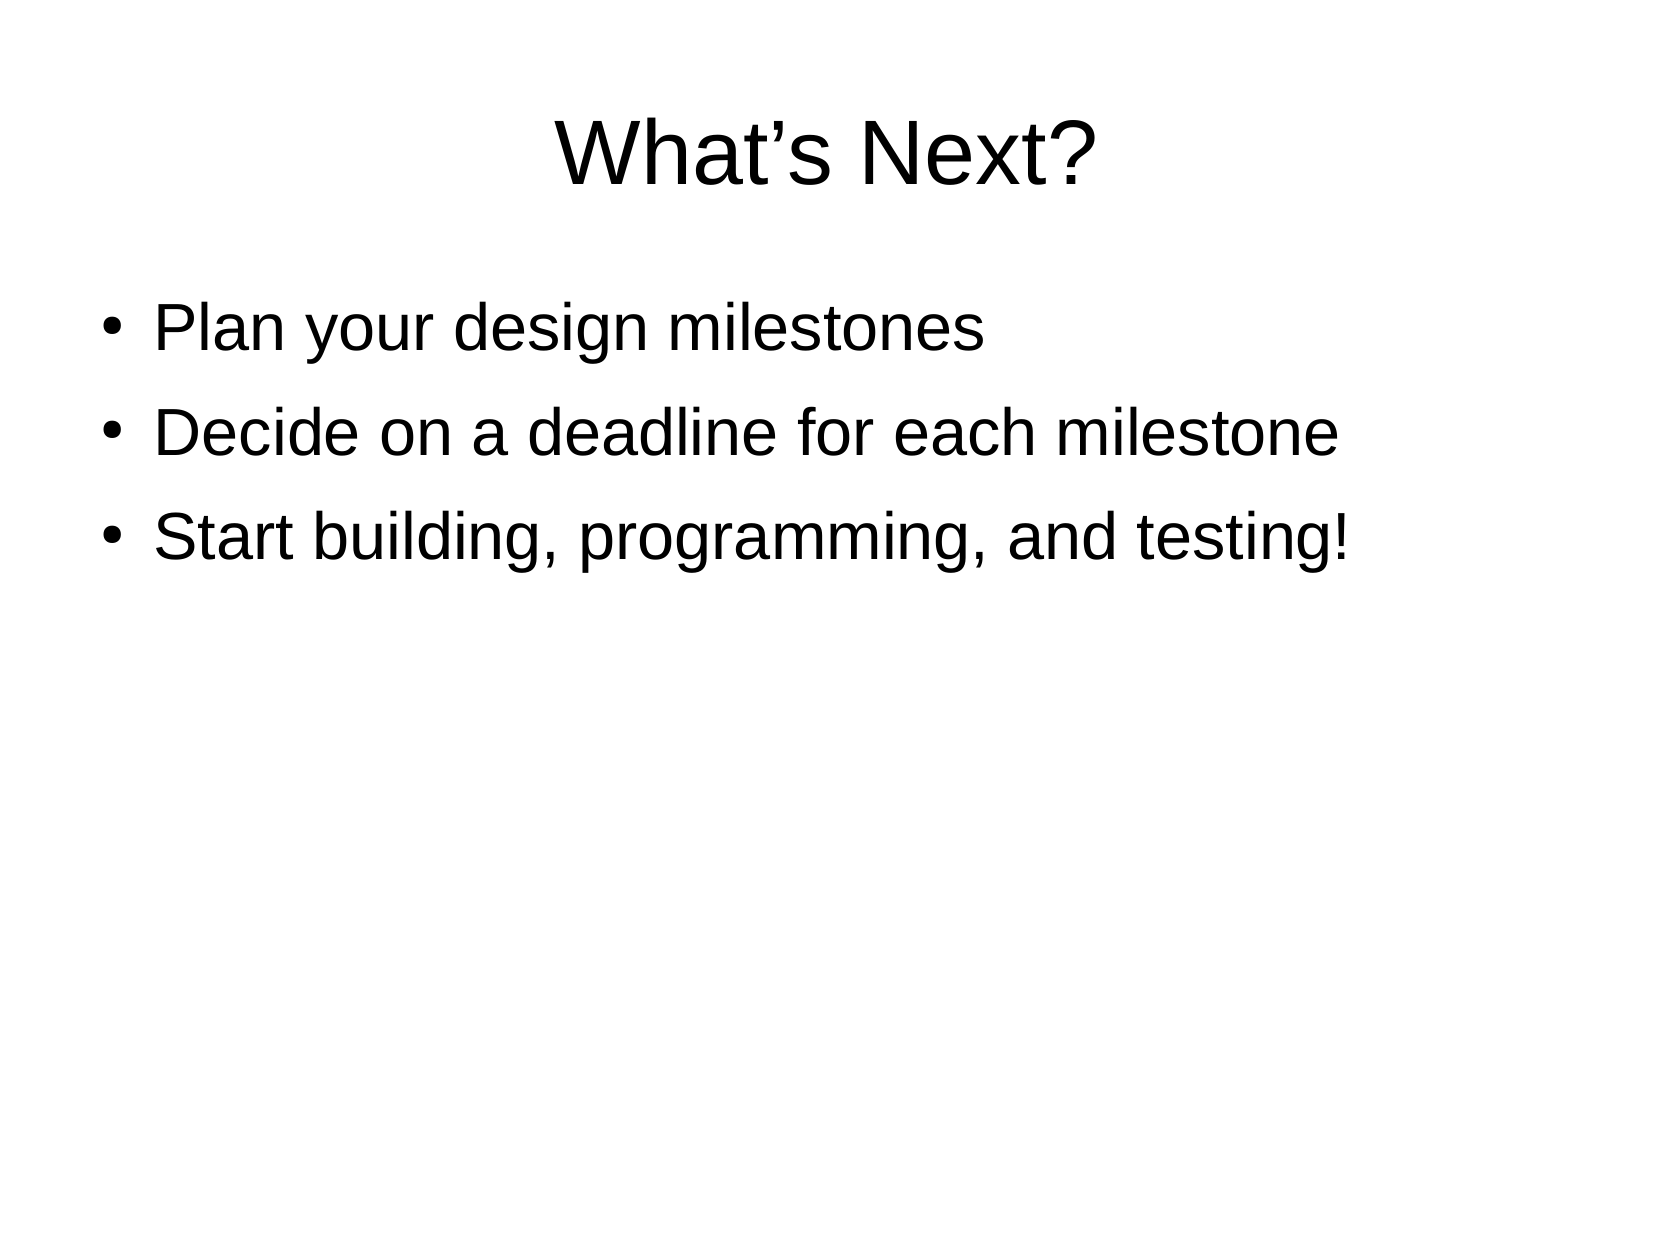

# What’s Next?
Plan your design milestones
Decide on a deadline for each milestone
Start building, programming, and testing!